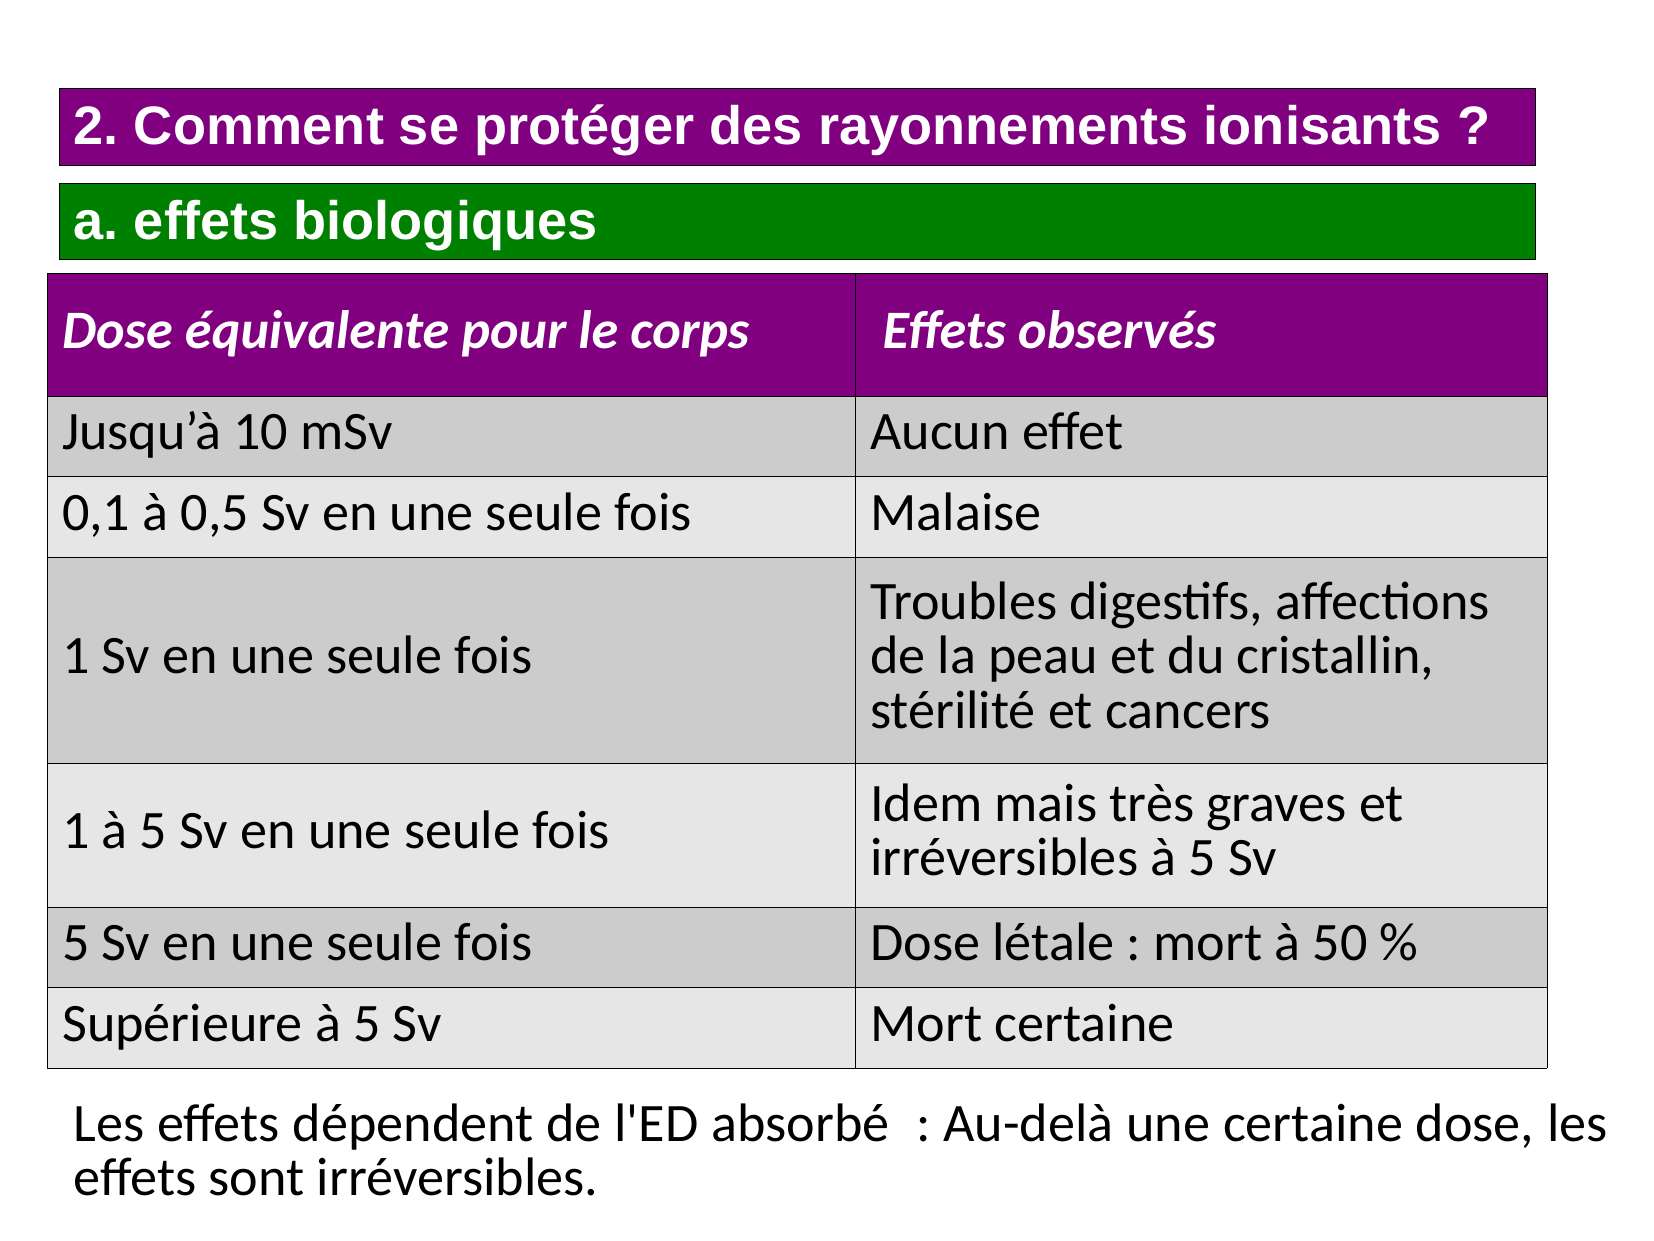

2. Comment se protéger des rayonnements ionisants ?
a. effets biologiques
| Dose équivalente pour le corps | Effets observés |
| --- | --- |
| Jusqu’à 10 mSv | Aucun effet |
| 0,1 à 0,5 Sv en une seule fois | Malaise |
| 1 Sv en une seule fois | Troubles digestifs, affections de la peau et du cristallin, stérilité et cancers |
| 1 à 5 Sv en une seule fois | Idem mais très graves et irréversibles à 5 Sv |
| 5 Sv en une seule fois | Dose létale : mort à 50 % |
| Supérieure à 5 Sv | Mort certaine |
Les effets dépendent de l'ED absorbé  : Au-delà une certaine dose, les effets sont irréversibles.